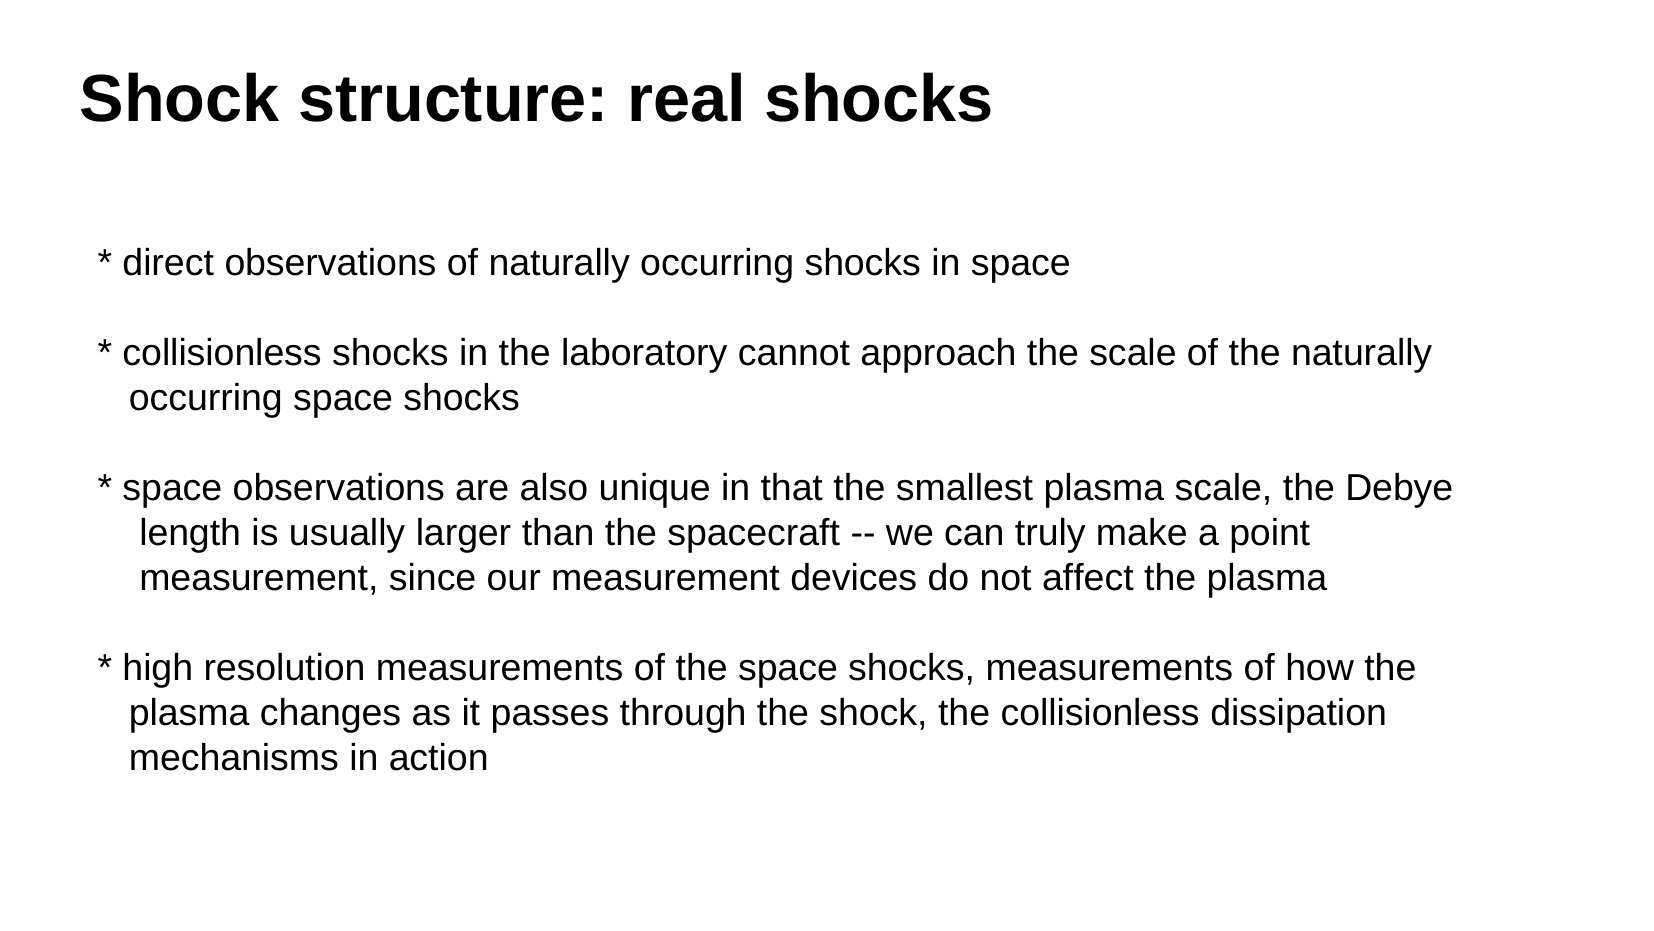

Shock structure: real shocks
* direct observations of naturally occurring shocks in space
* collisionless shocks in the laboratory cannot approach the scale of the naturally
 occurring space shocks
* space observations are also unique in that the smallest plasma scale, the Debye
 length is usually larger than the spacecraft -- we can truly make a point
 measurement, since our measurement devices do not affect the plasma
* high resolution measurements of the space shocks, measurements of how the
 plasma changes as it passes through the shock, the collisionless dissipation
 mechanisms in action